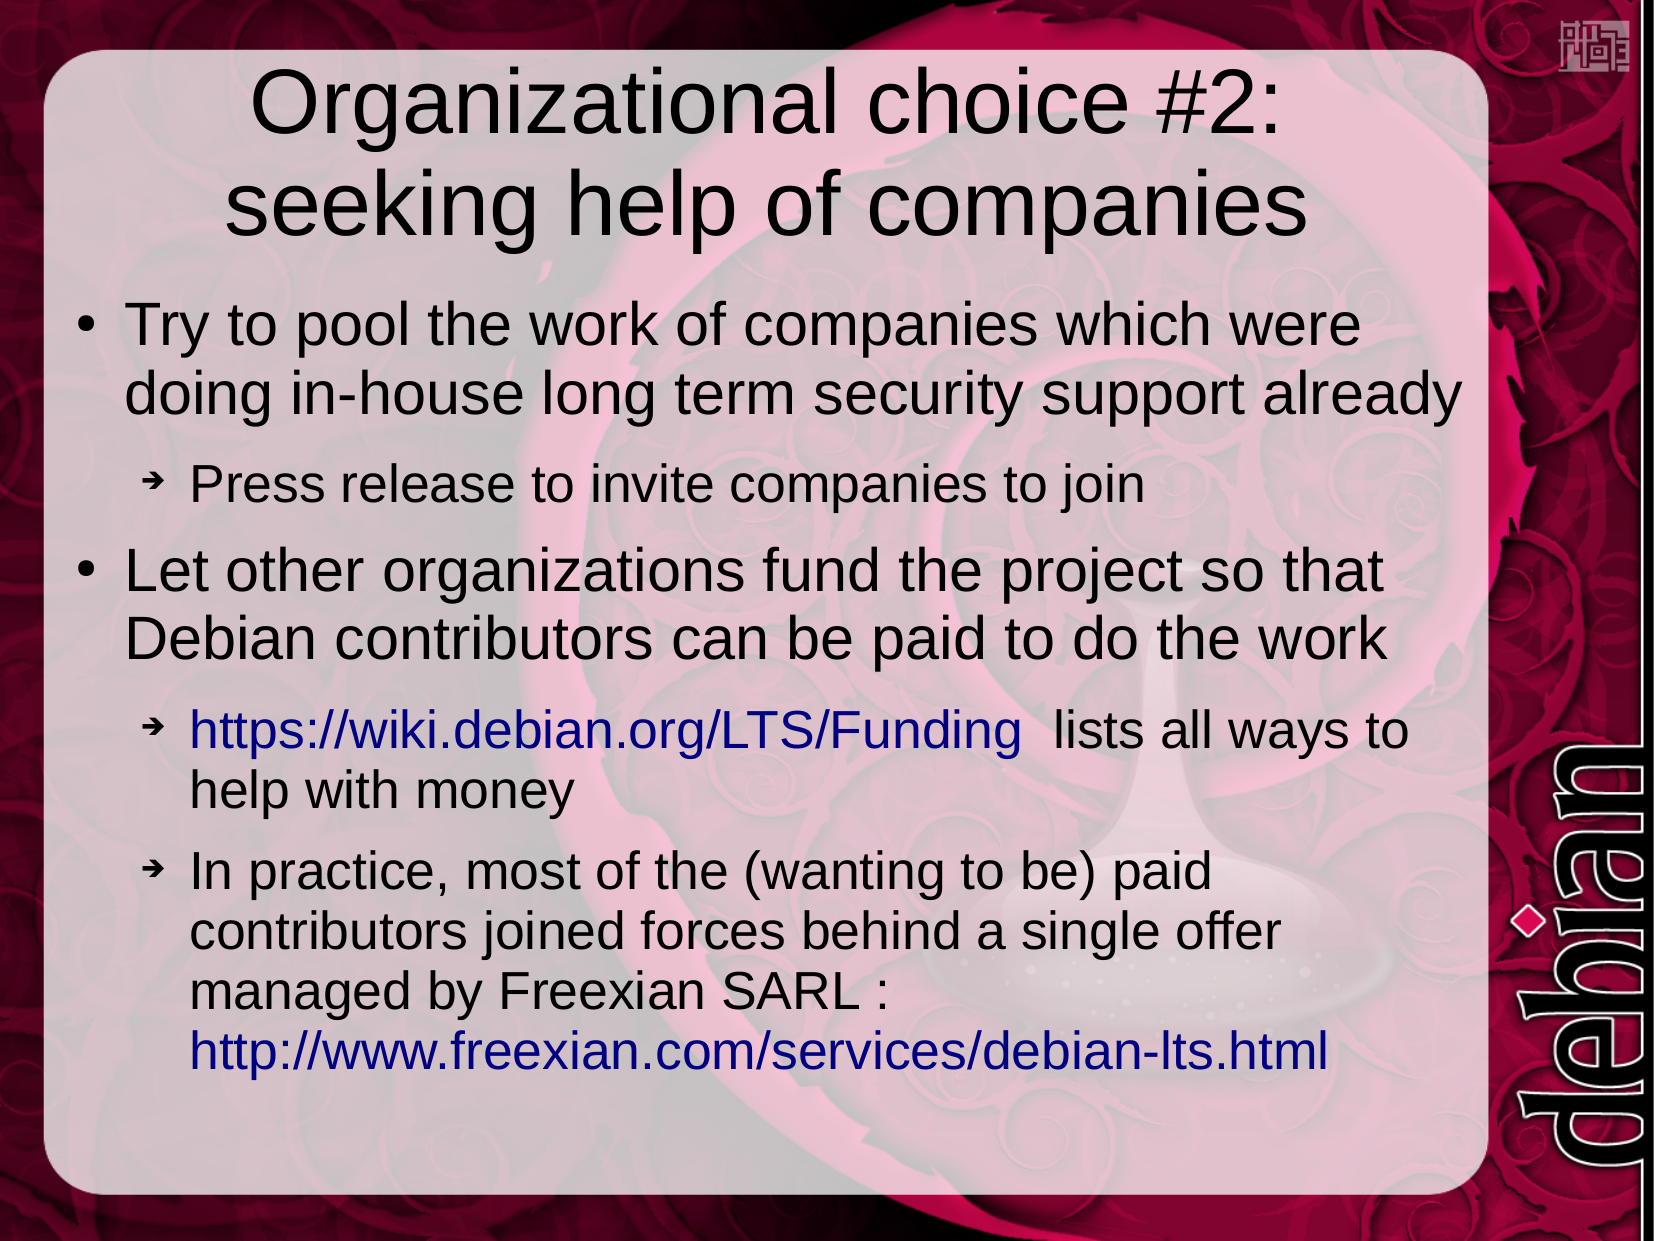

# Organizational choice #2: seeking help of companies
Try to pool the work of companies which were doing in-house long term security support already
Press release to invite companies to join
Let other organizations fund the project so that Debian contributors can be paid to do the work
https://wiki.debian.org/LTS/Funding lists all ways to help with money
In practice, most of the (wanting to be) paid contributors joined forces behind a single offer managed by Freexian SARL :
http://www.freexian.com/services/debian-lts.html